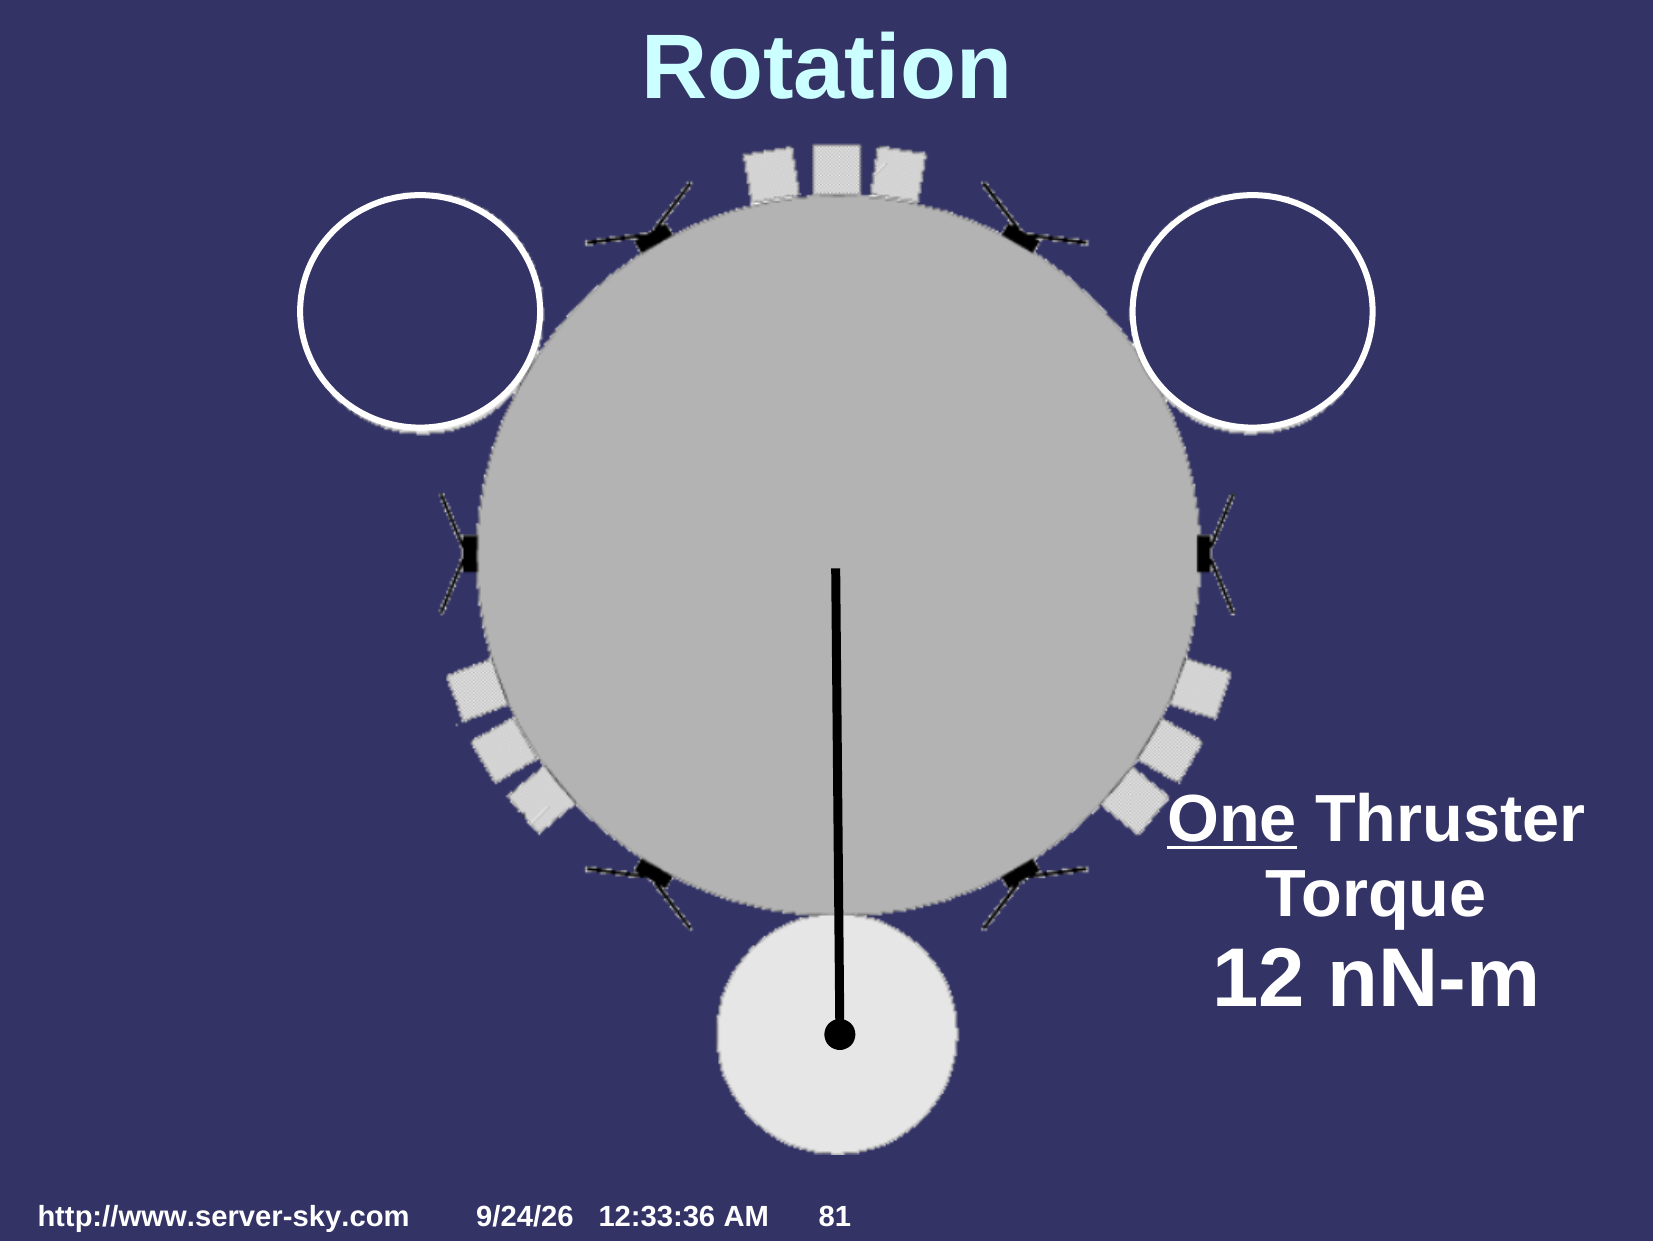

# Rotation
One Thruster
Torque
12 nN-m